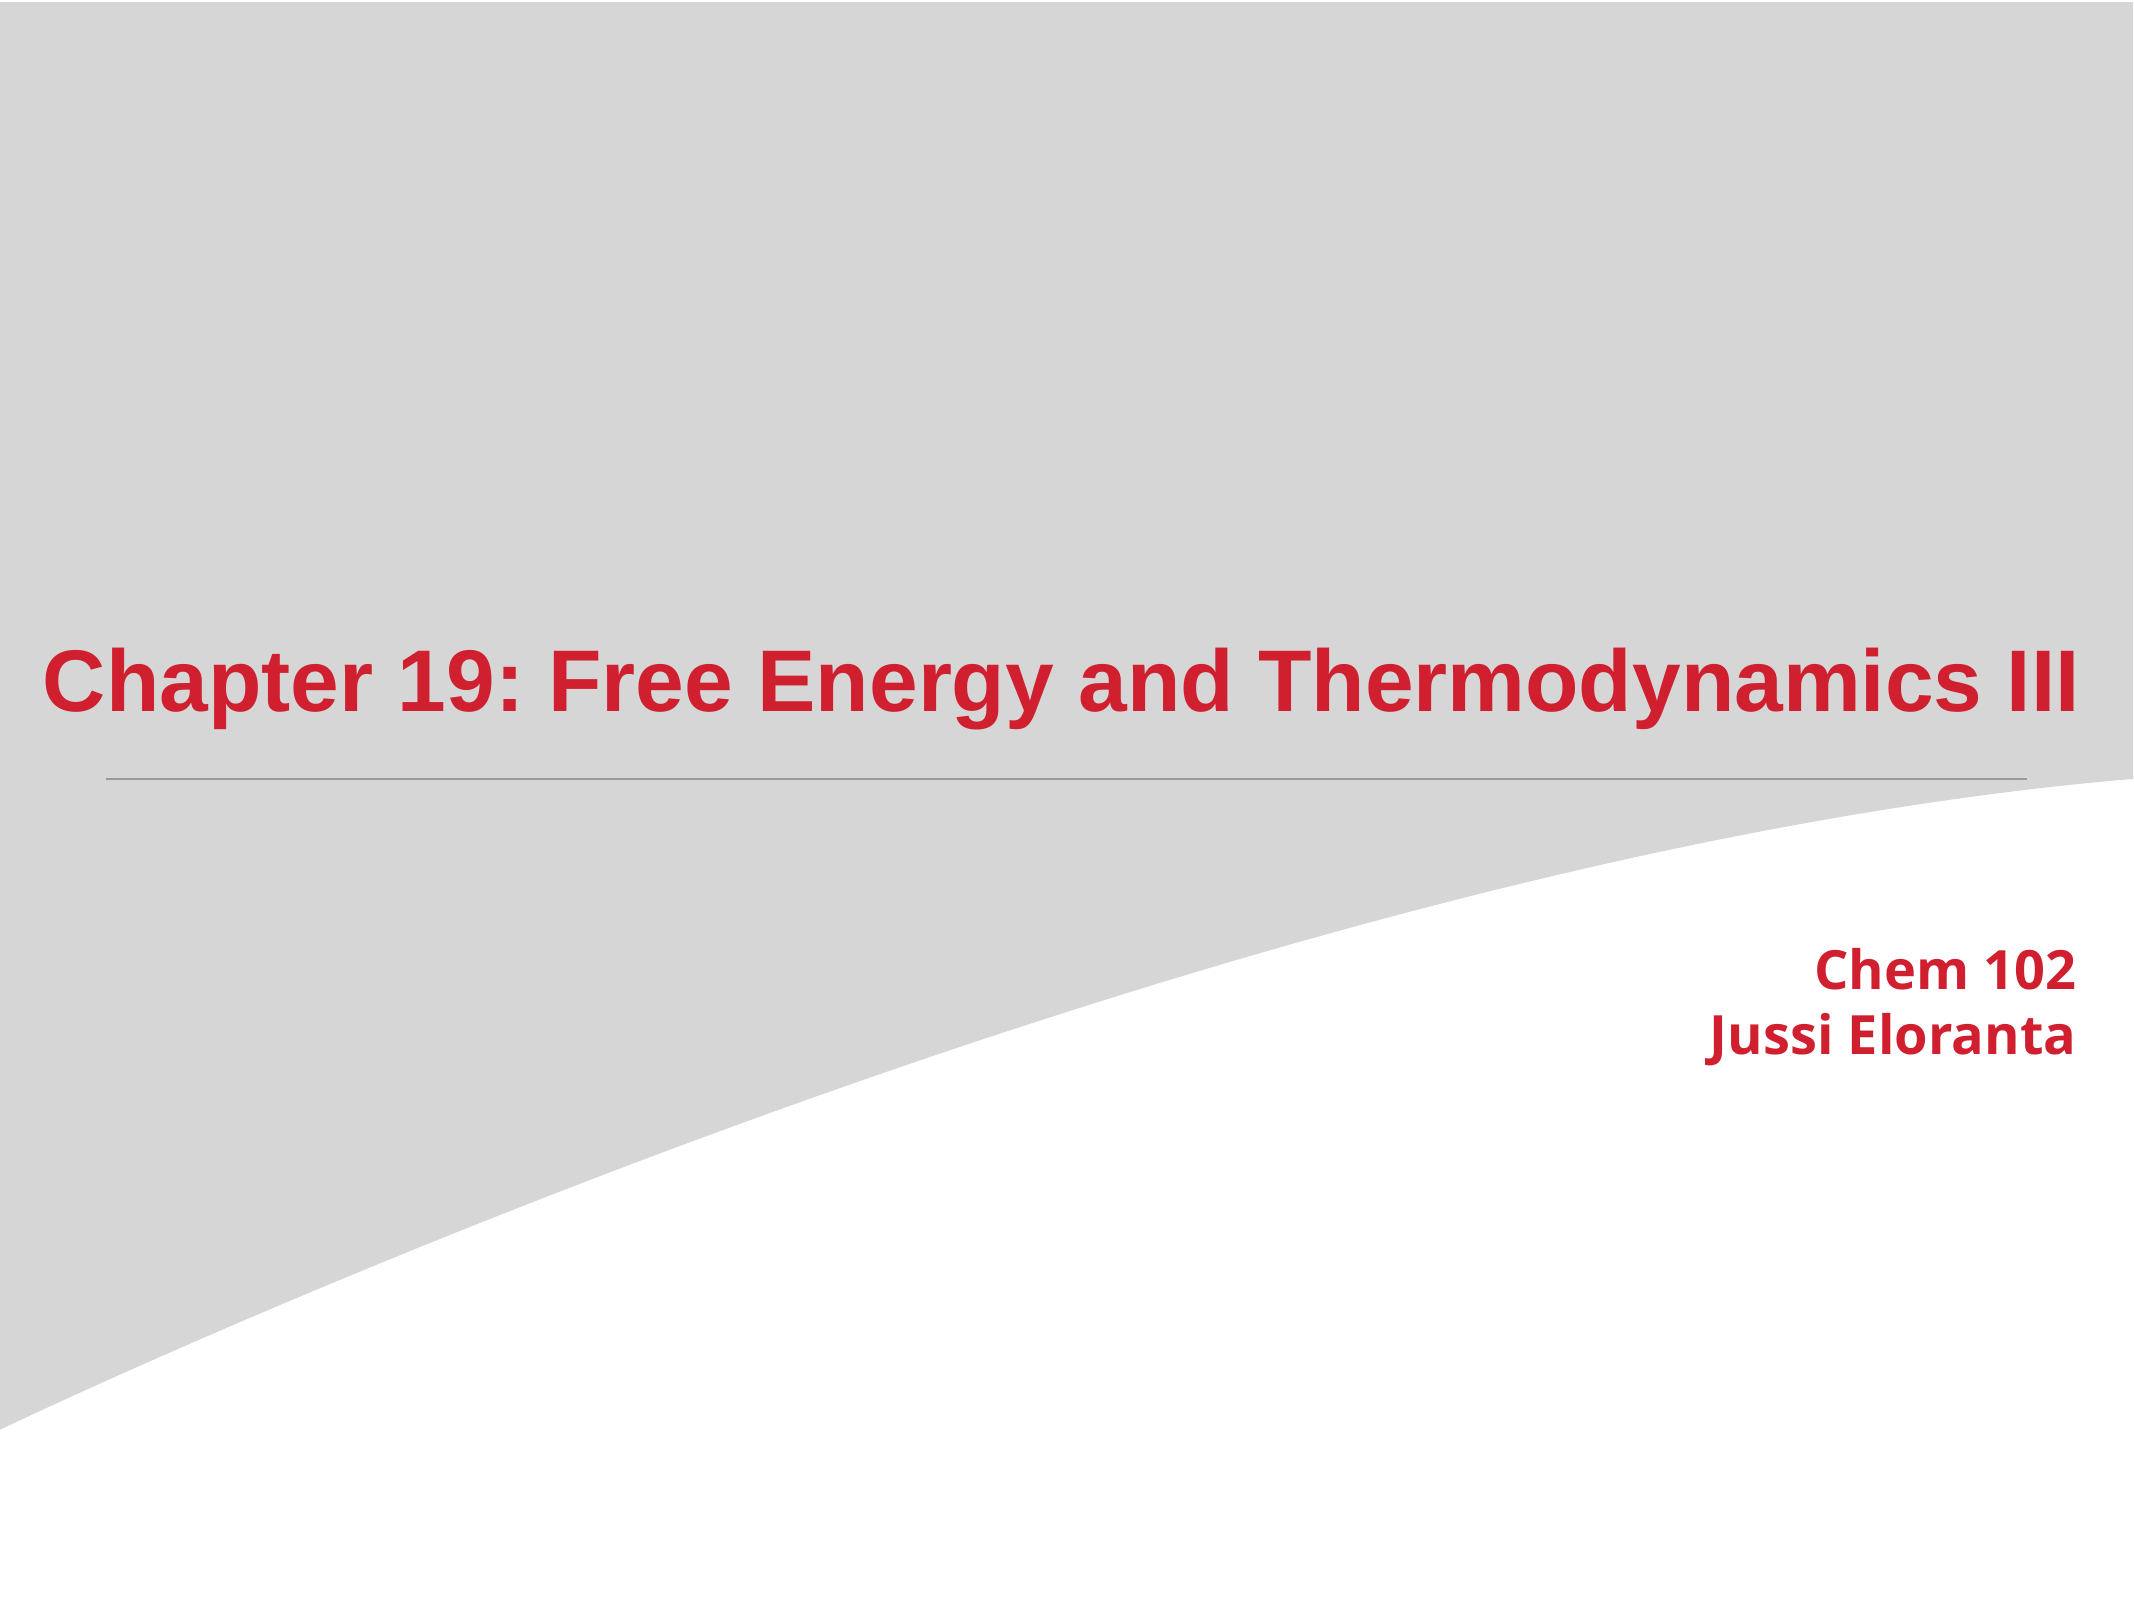

Chapter 19: Free Energy and Thermodynamics III
# Chem 102
Jussi Eloranta